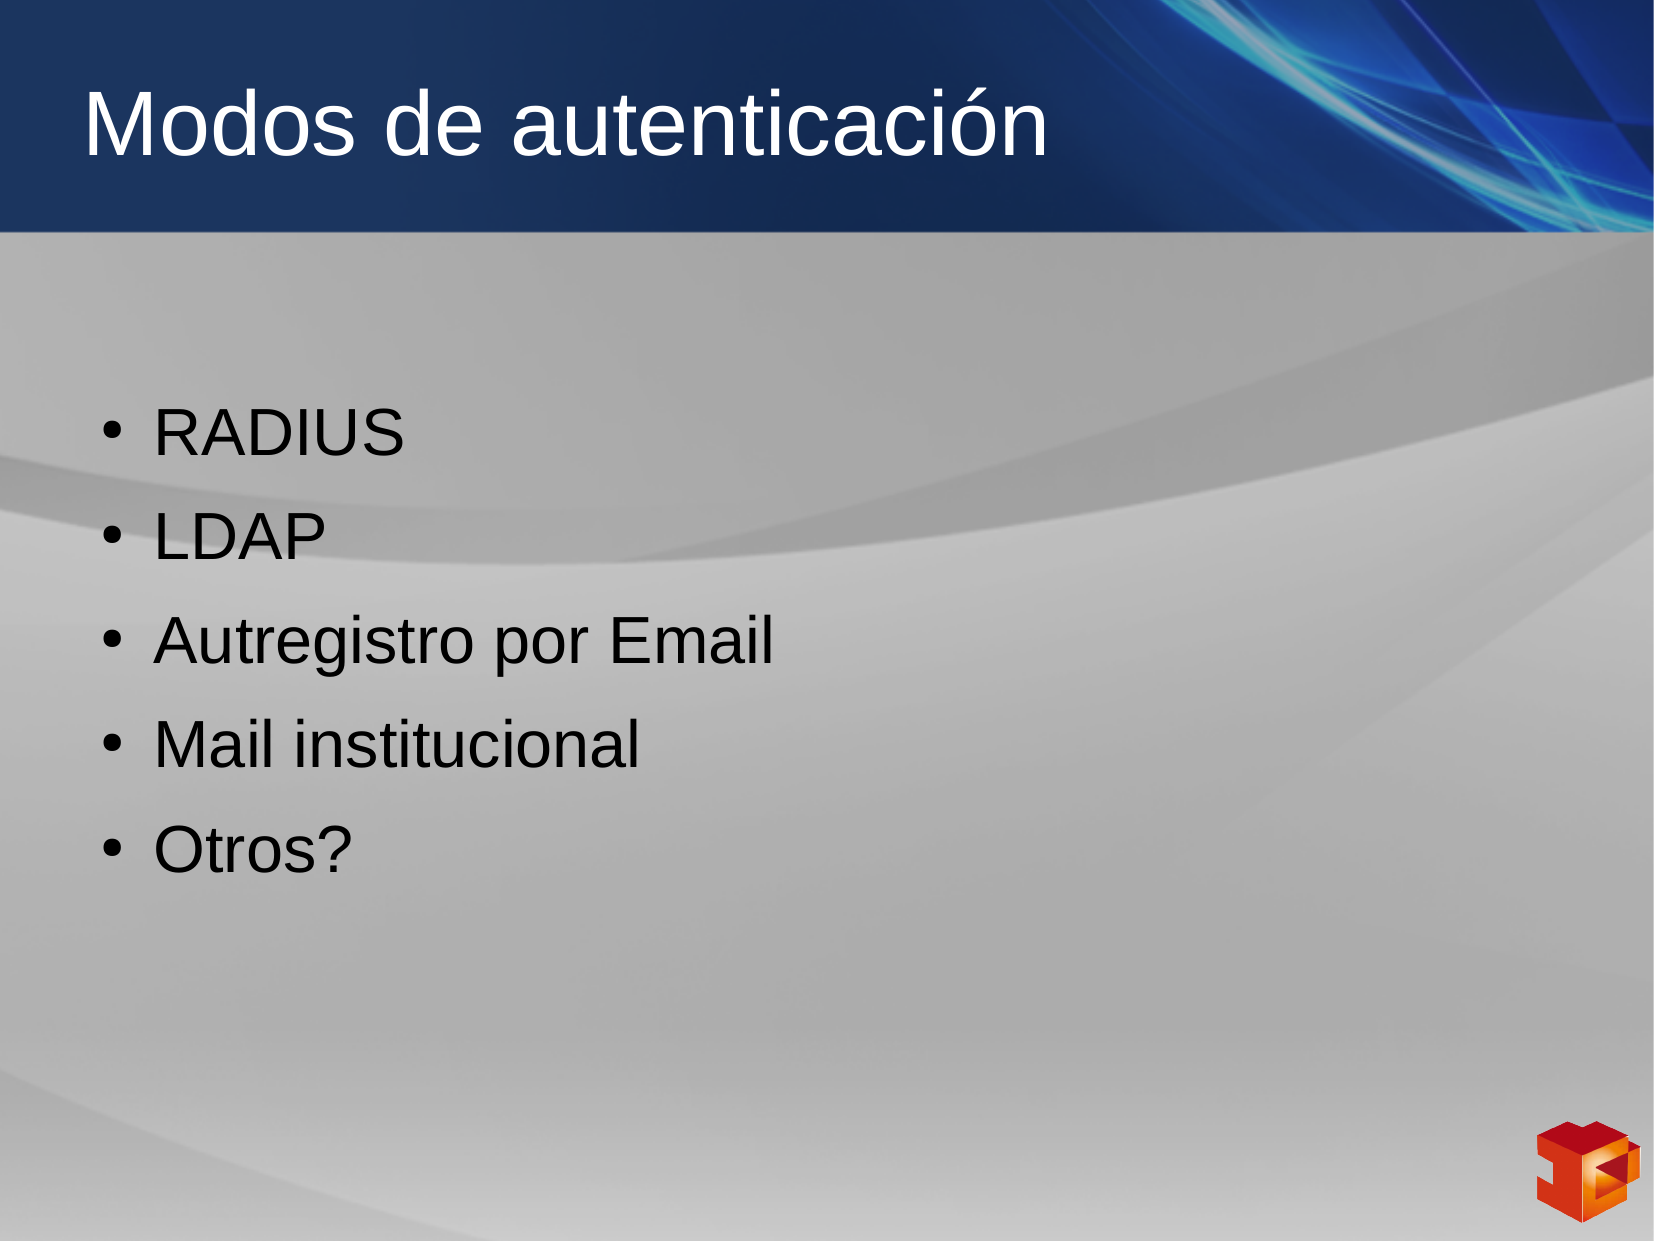

# Modos de autenticación
RADIUS
LDAP
Autregistro por Email
Mail institucional
Otros?